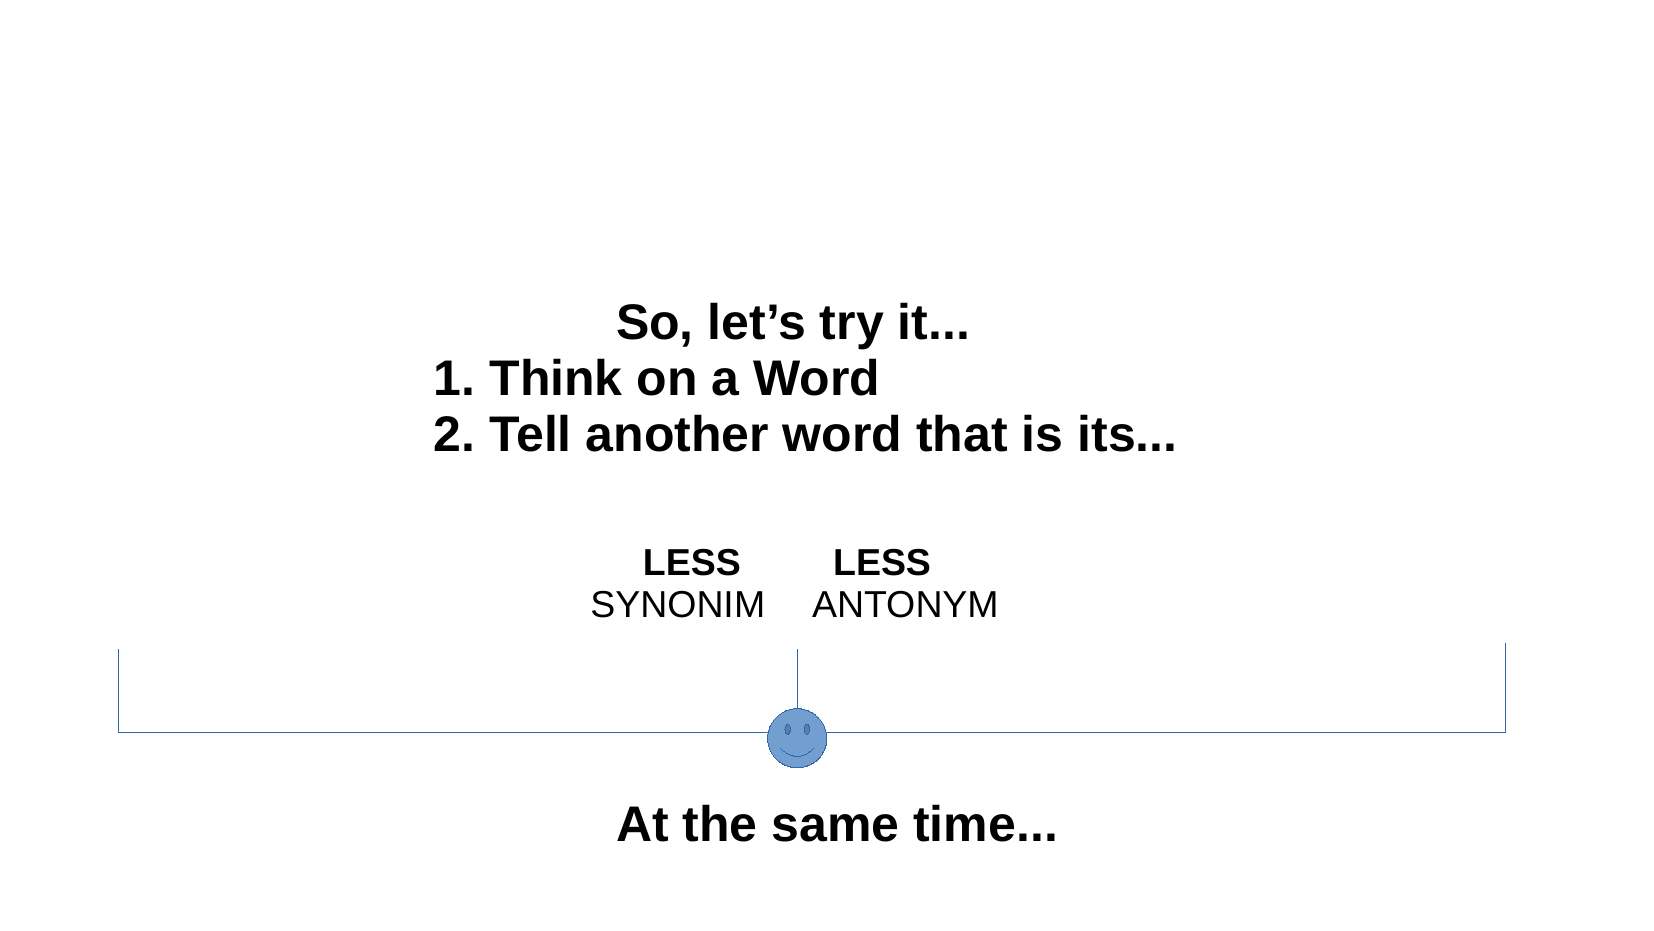

So, let’s try it...
1. Think on a Word
2. Tell another word that is its...
 At the same time...
 LESS
 SYNONIM
 LESS ANTONYM